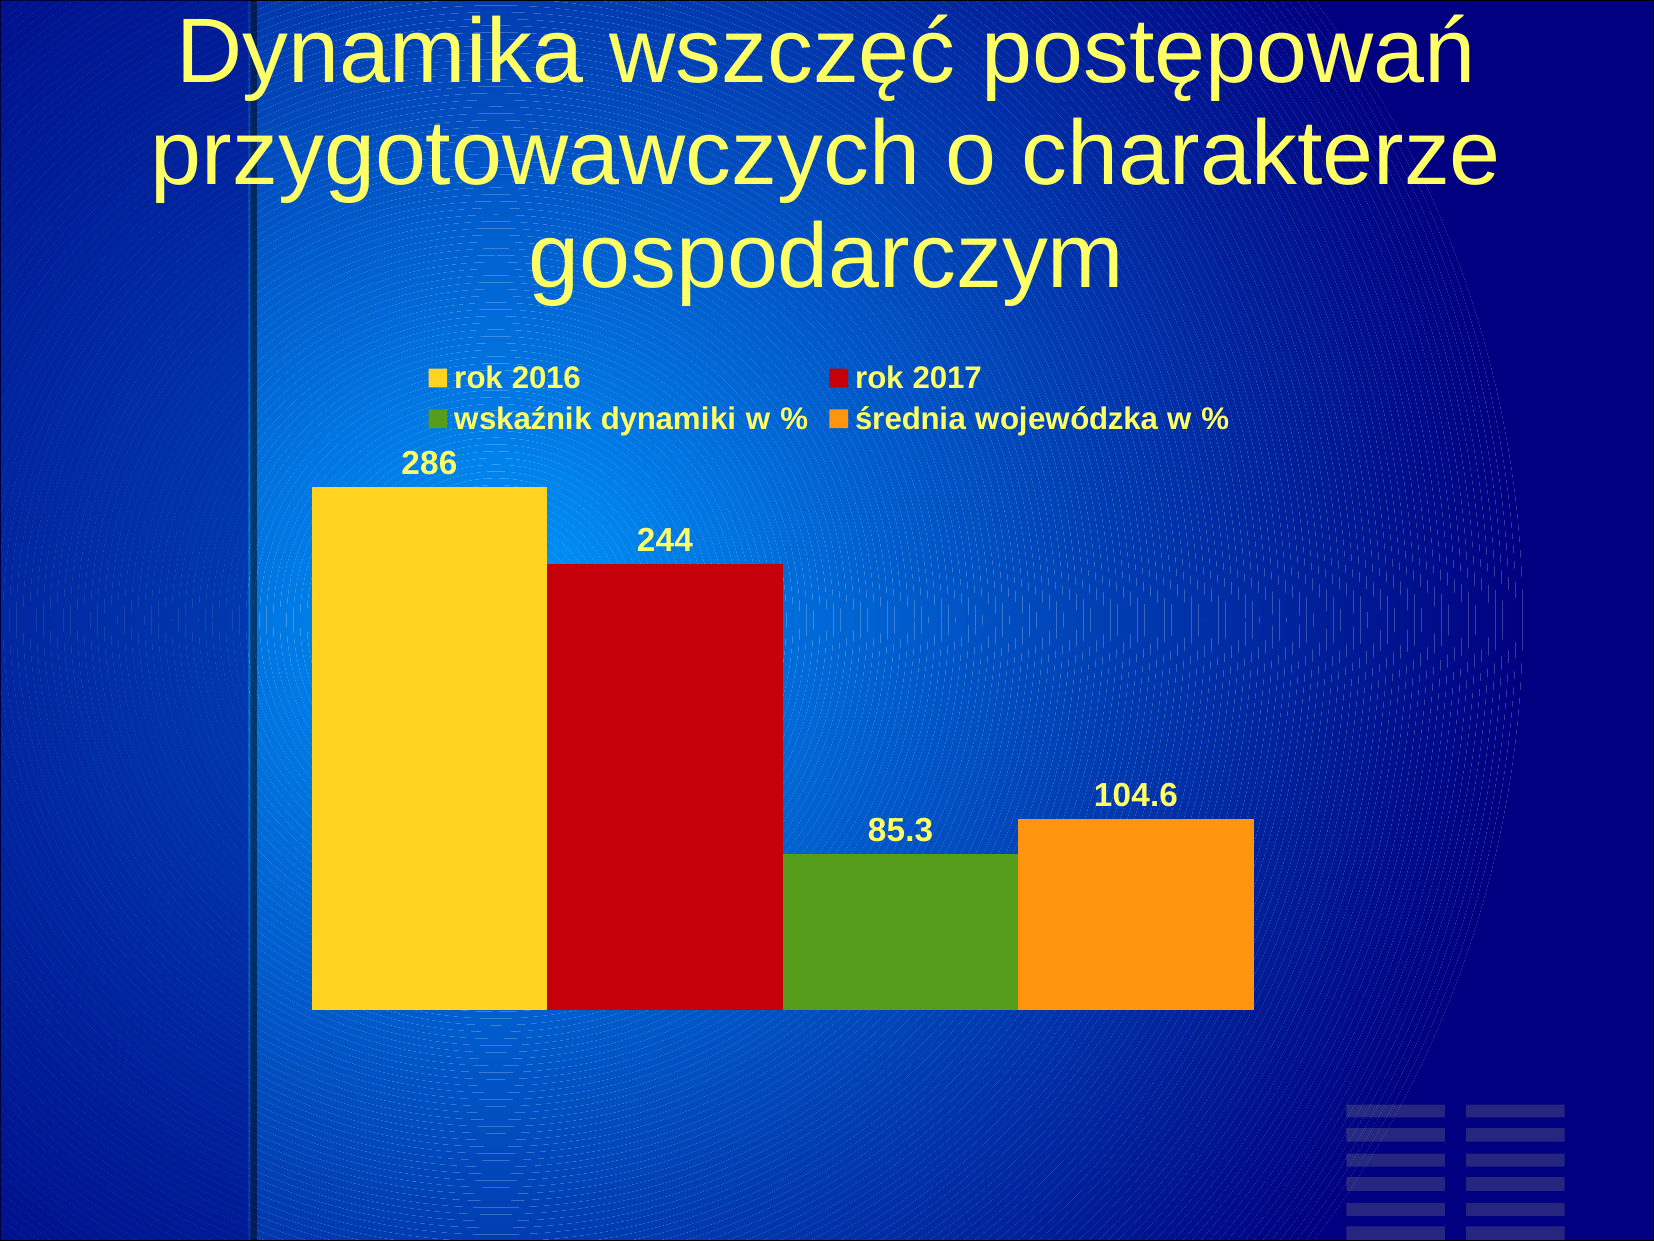

# Dynamika wszczęć postępowań przygotowawczych o charakterze gospodarczym
### Chart
| Category | rok 2016 | rok 2017 | wskaźnik dynamiki w % | średnia wojewódzka w % |
|---|---|---|---|---|
| None | 286.0 | 244.0 | 85.3 | 104.6 |